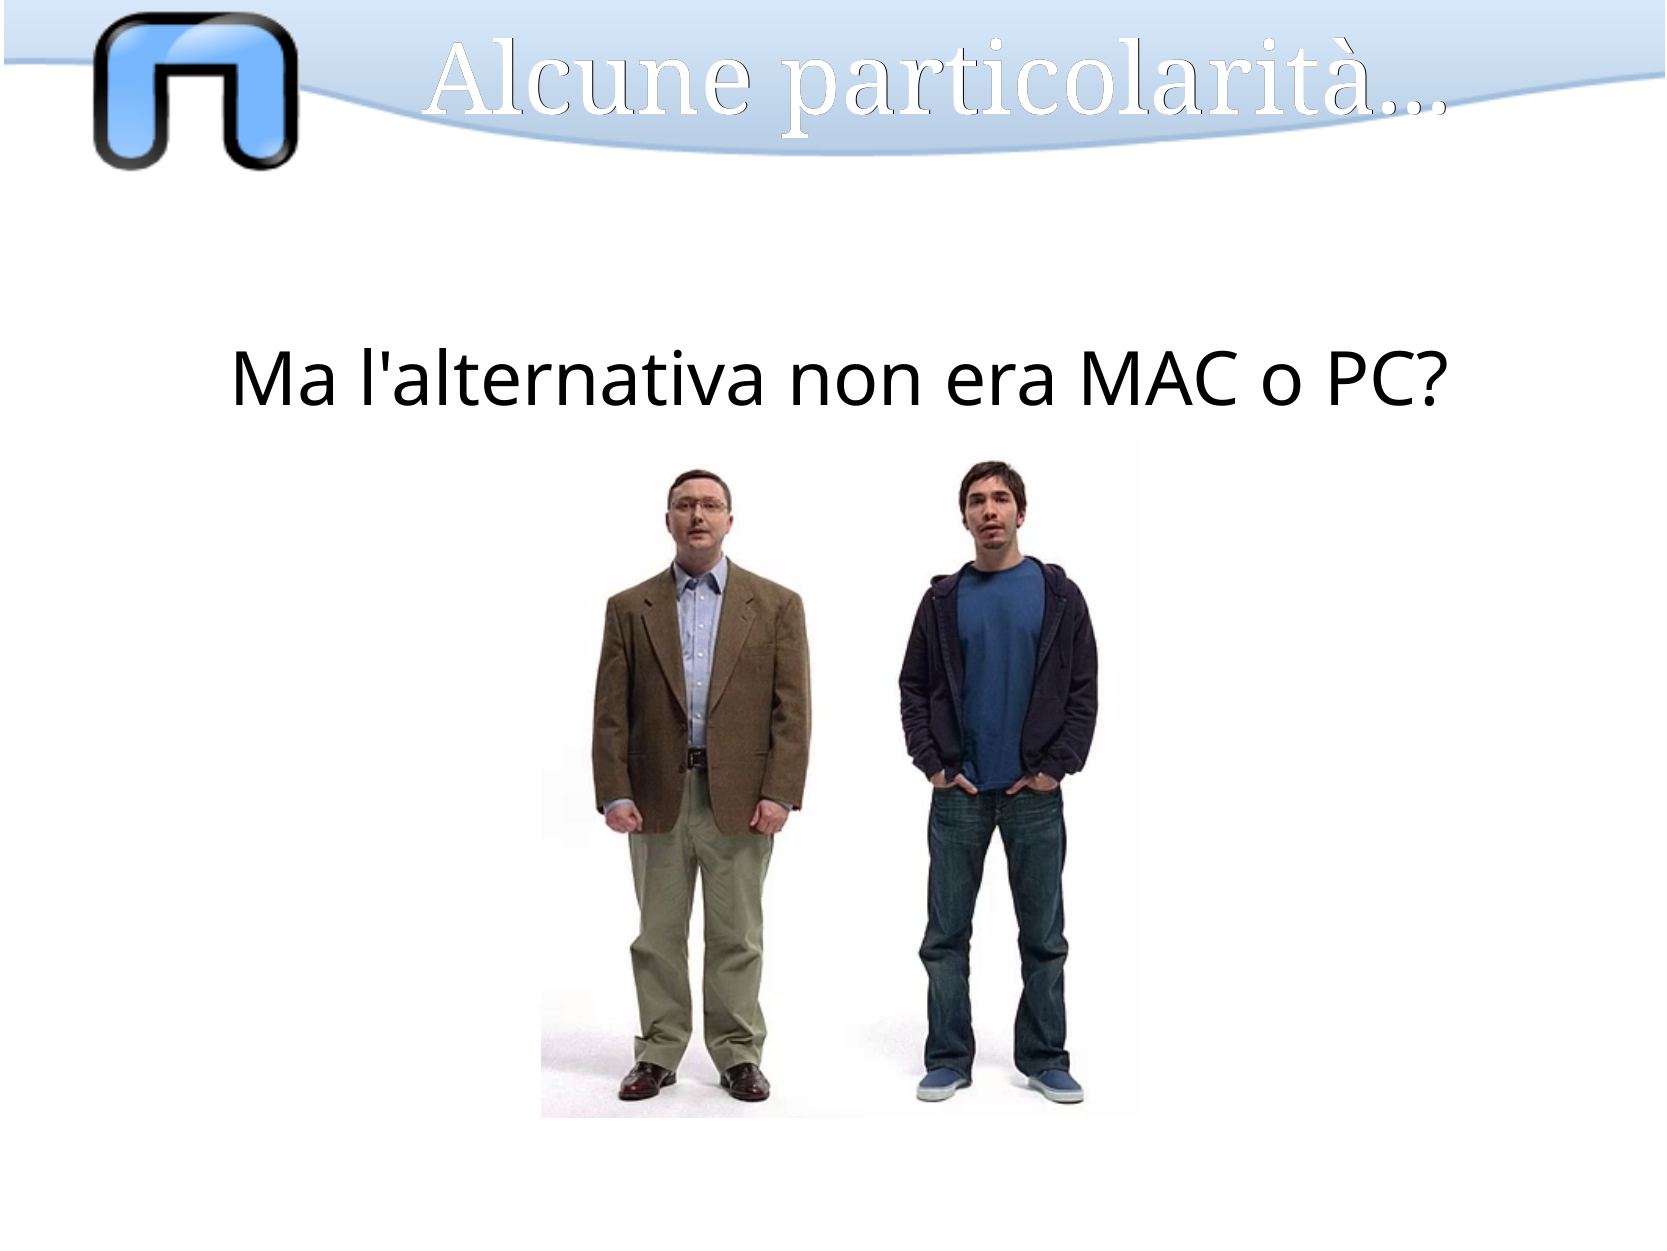

Alcune particolarità...
Ma l'alternativa non era MAC o PC?
#